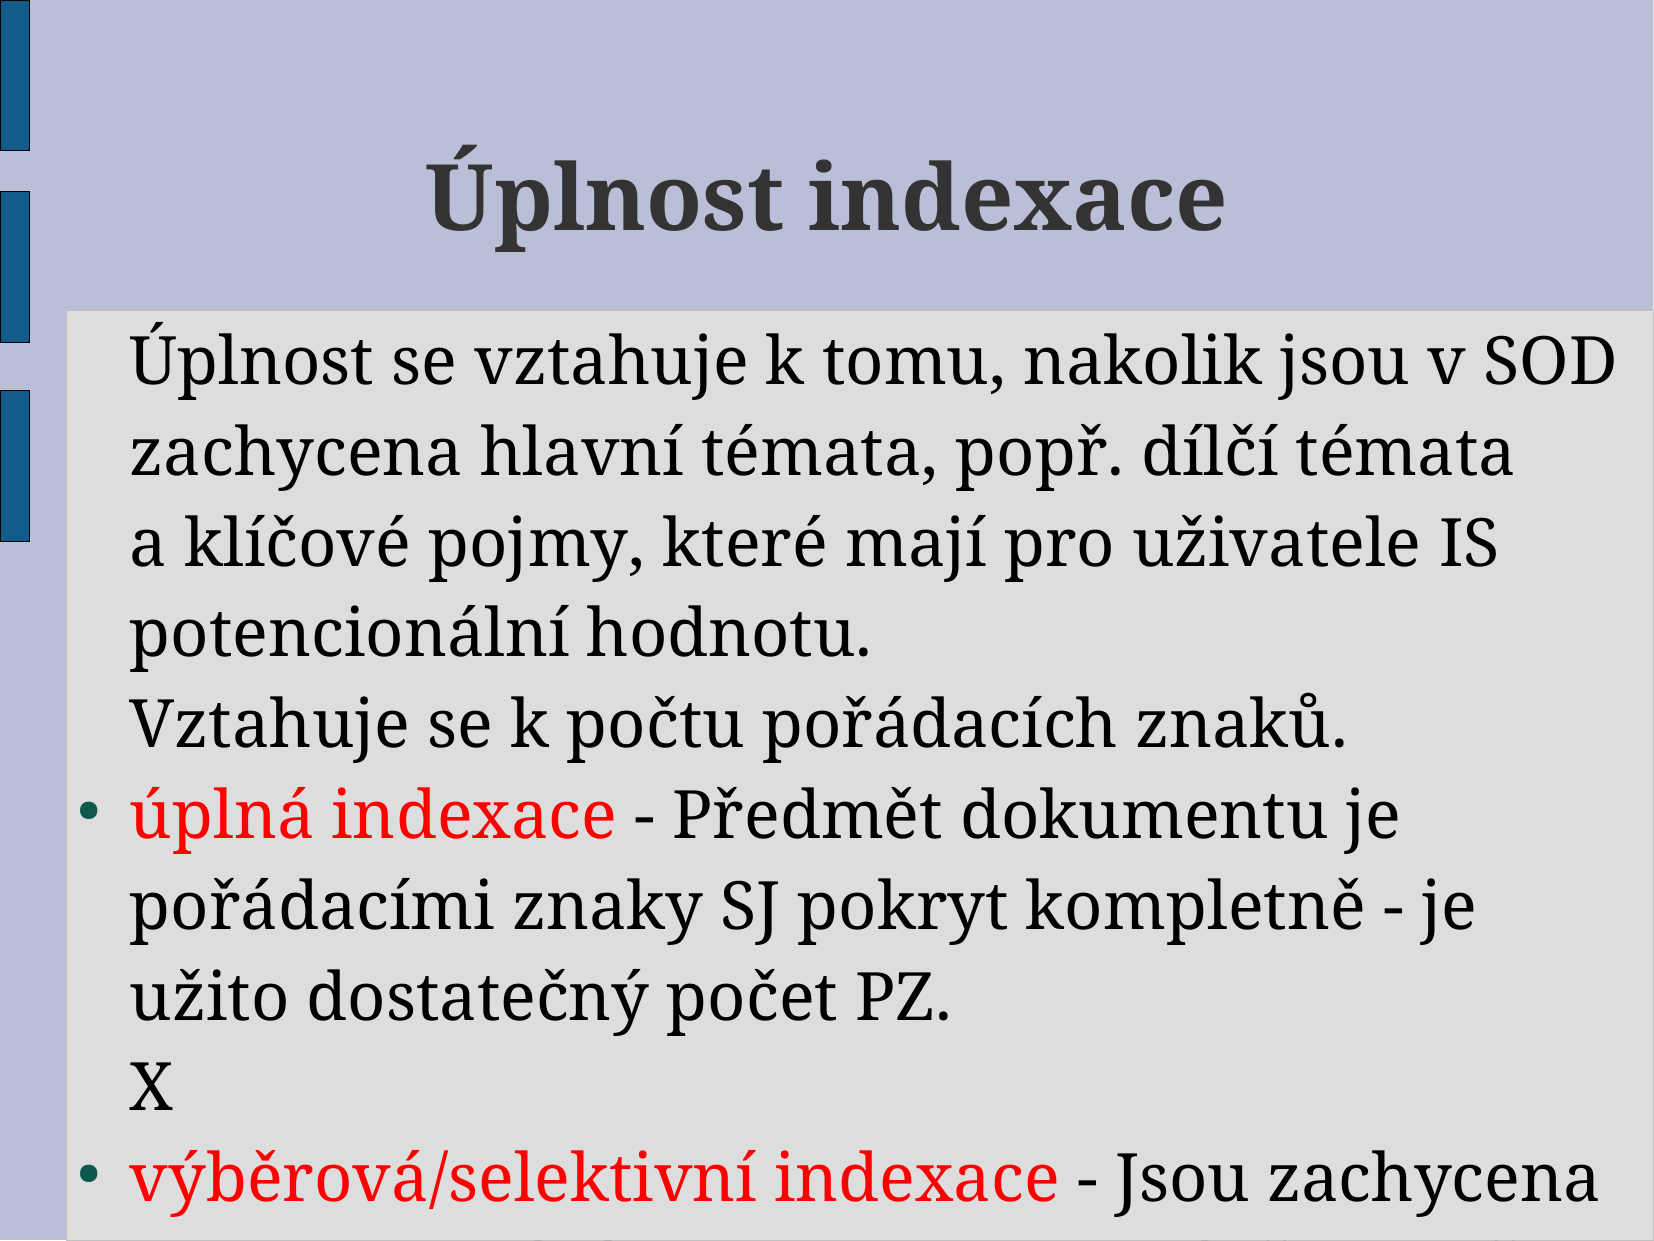

# Úplnost indexace
Úplnost se vztahuje k tomu, nakolik jsou v SOD zachycena hlavní témata, popř. dílčí témata
a klíčové pojmy, které mají pro uživatele IS potencionální hodnotu.
Vztahuje se k počtu pořádacích znaků.
úplná indexace - Předmět dokumentu je pořádacími znaky SJ pokryt kompletně - je užito dostatečný počet PZ.
X
výběrová/selektivní indexace - Jsou zachycena pouze hlavní témata, mnohem méně PZ než u úplné indexace.